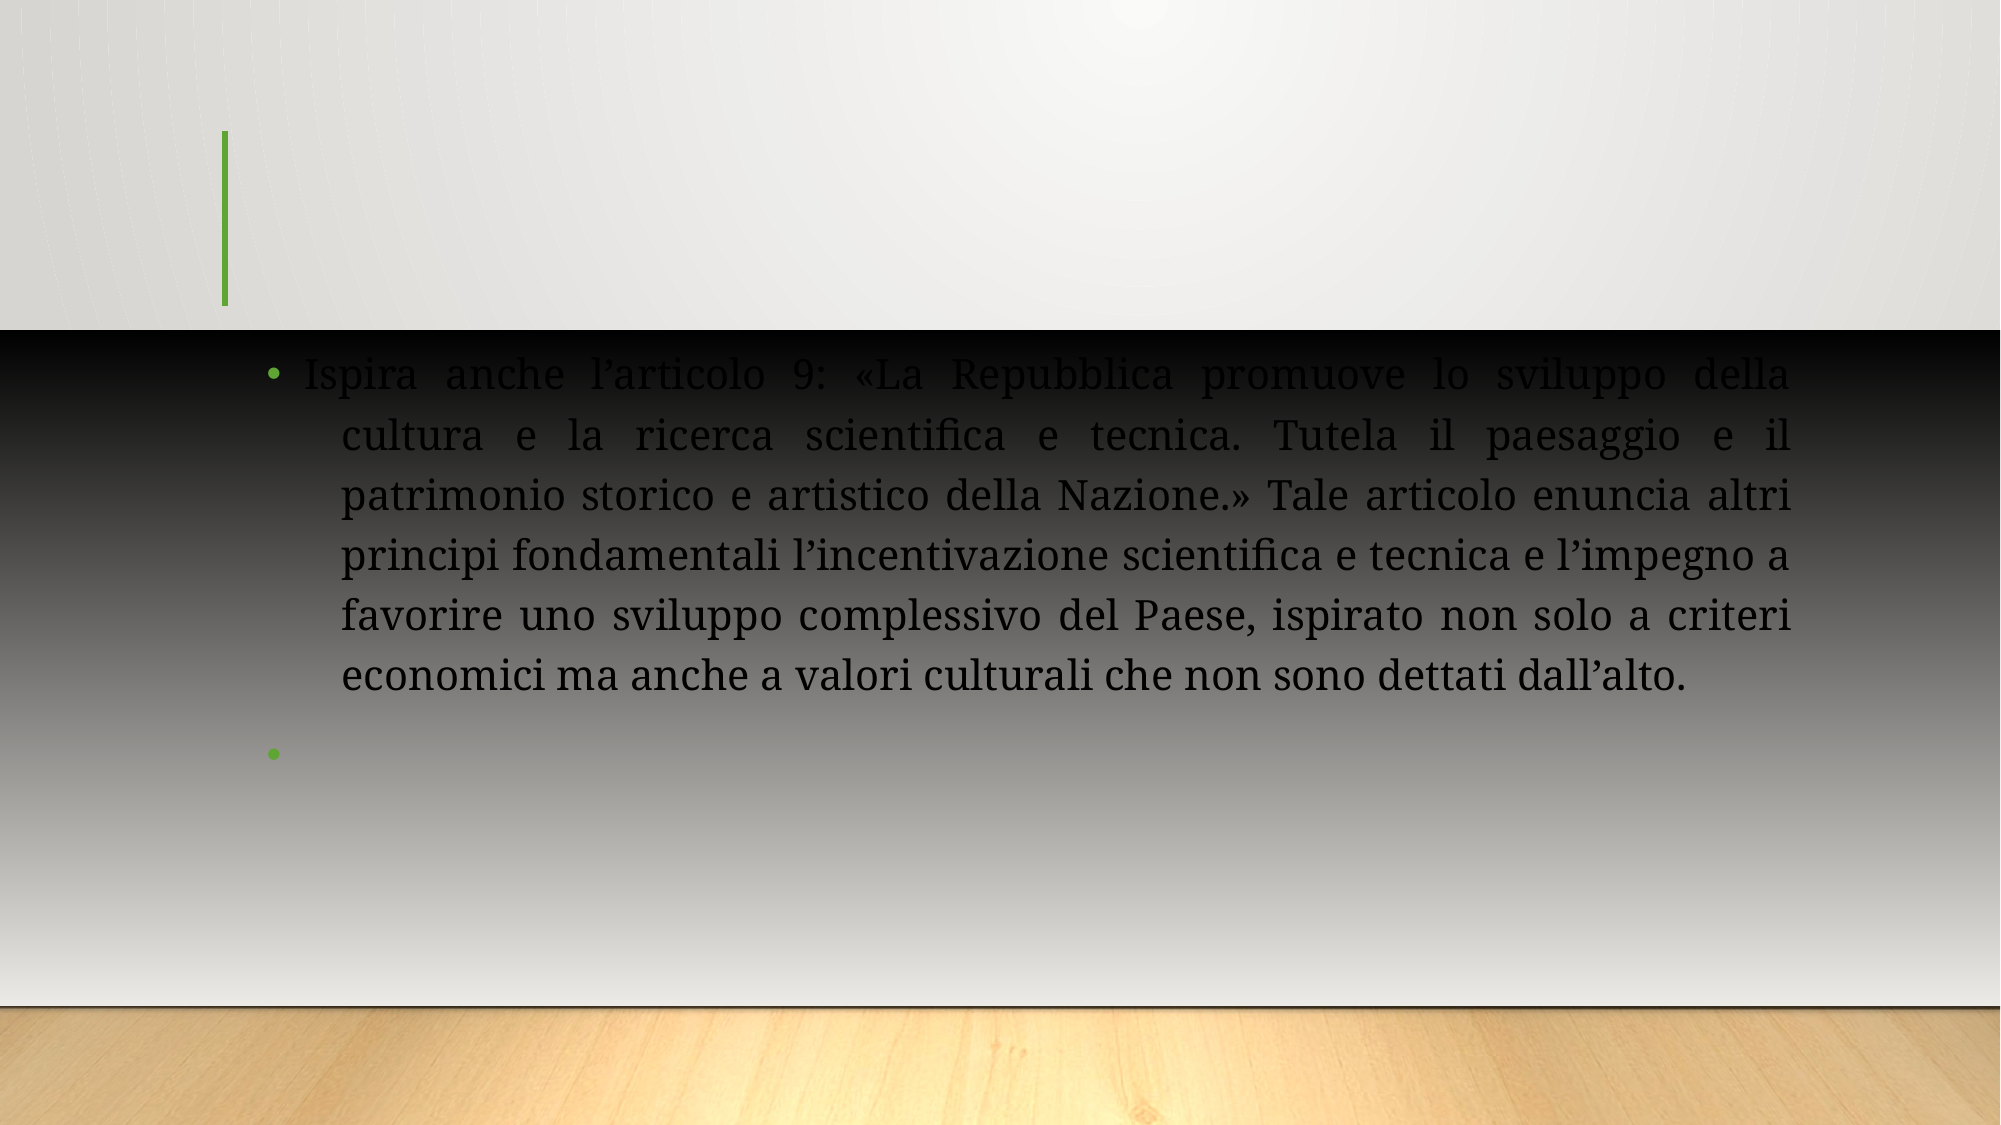

#
Ispira anche l’articolo 9: «La Repubblica promuove lo sviluppo della cultura e la ricerca scientifica e tecnica. Tutela il paesaggio e il patrimonio storico e artistico della Nazione.» Tale articolo enuncia altri principi fondamentali l’incentivazione scientifica e tecnica e l’impegno a favorire uno sviluppo complessivo del Paese, ispirato non solo a criteri economici ma anche a valori culturali che non sono dettati dall’alto.